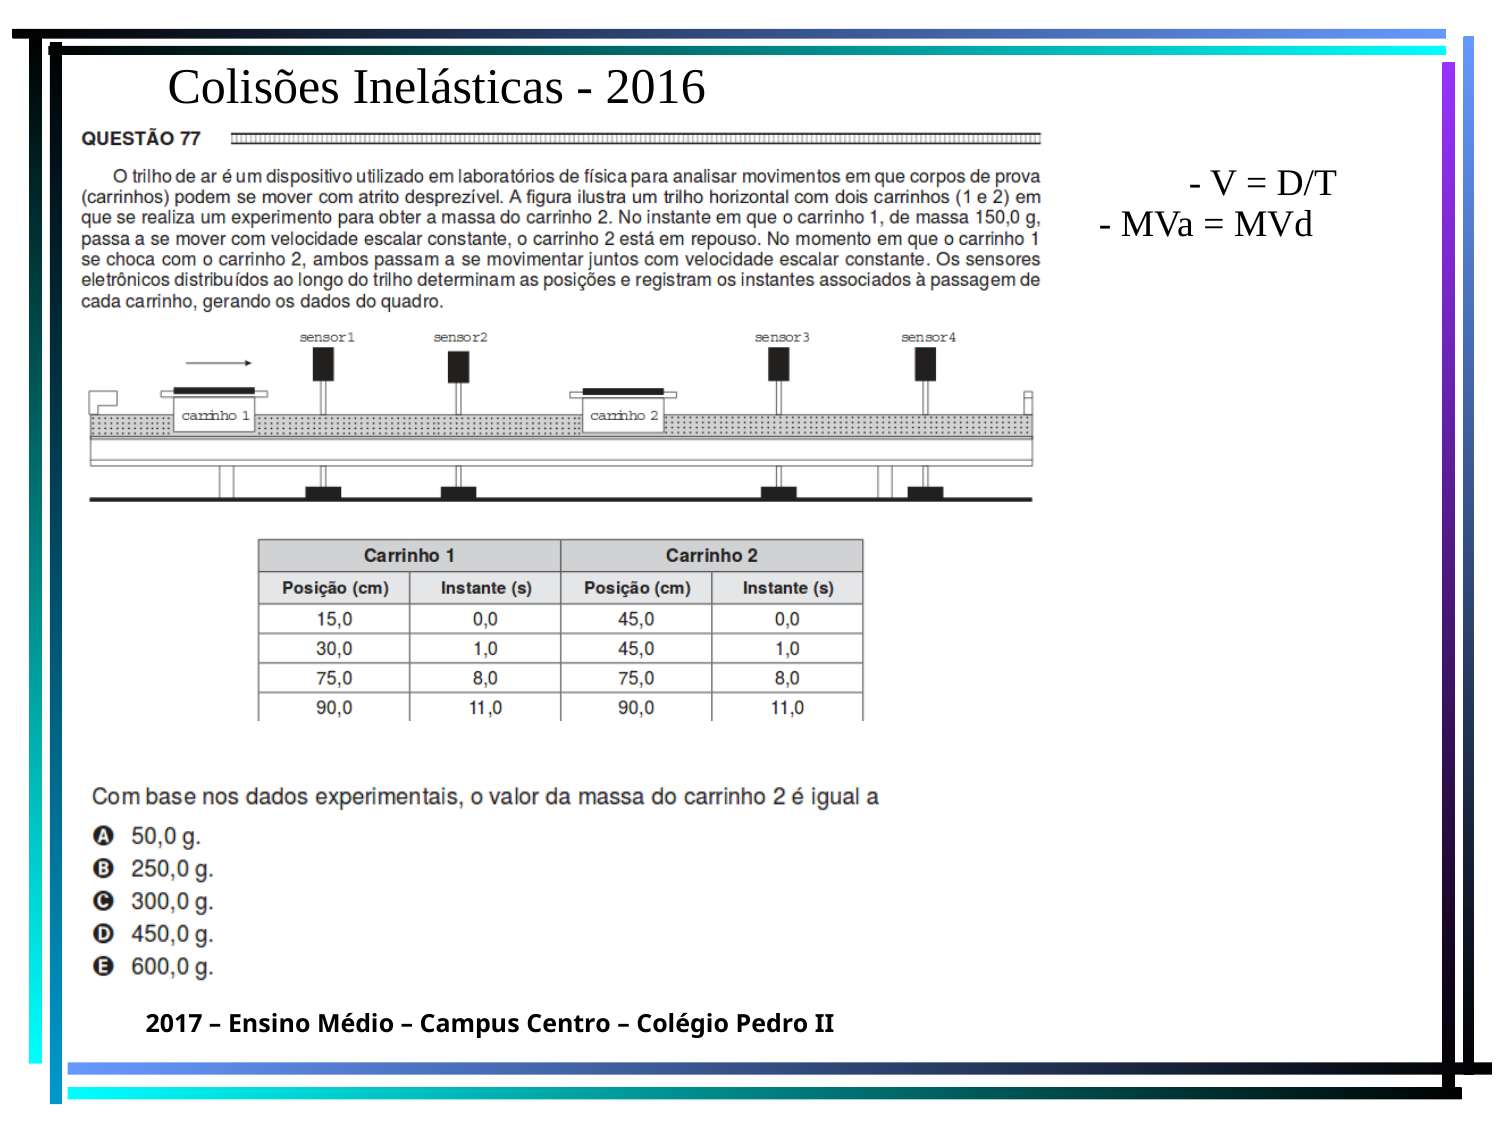

# Colisões Inelásticas - 2016
 - V = D/T
- MVa = MVd
2017 – Ensino Médio – Campus Centro – Colégio Pedro II